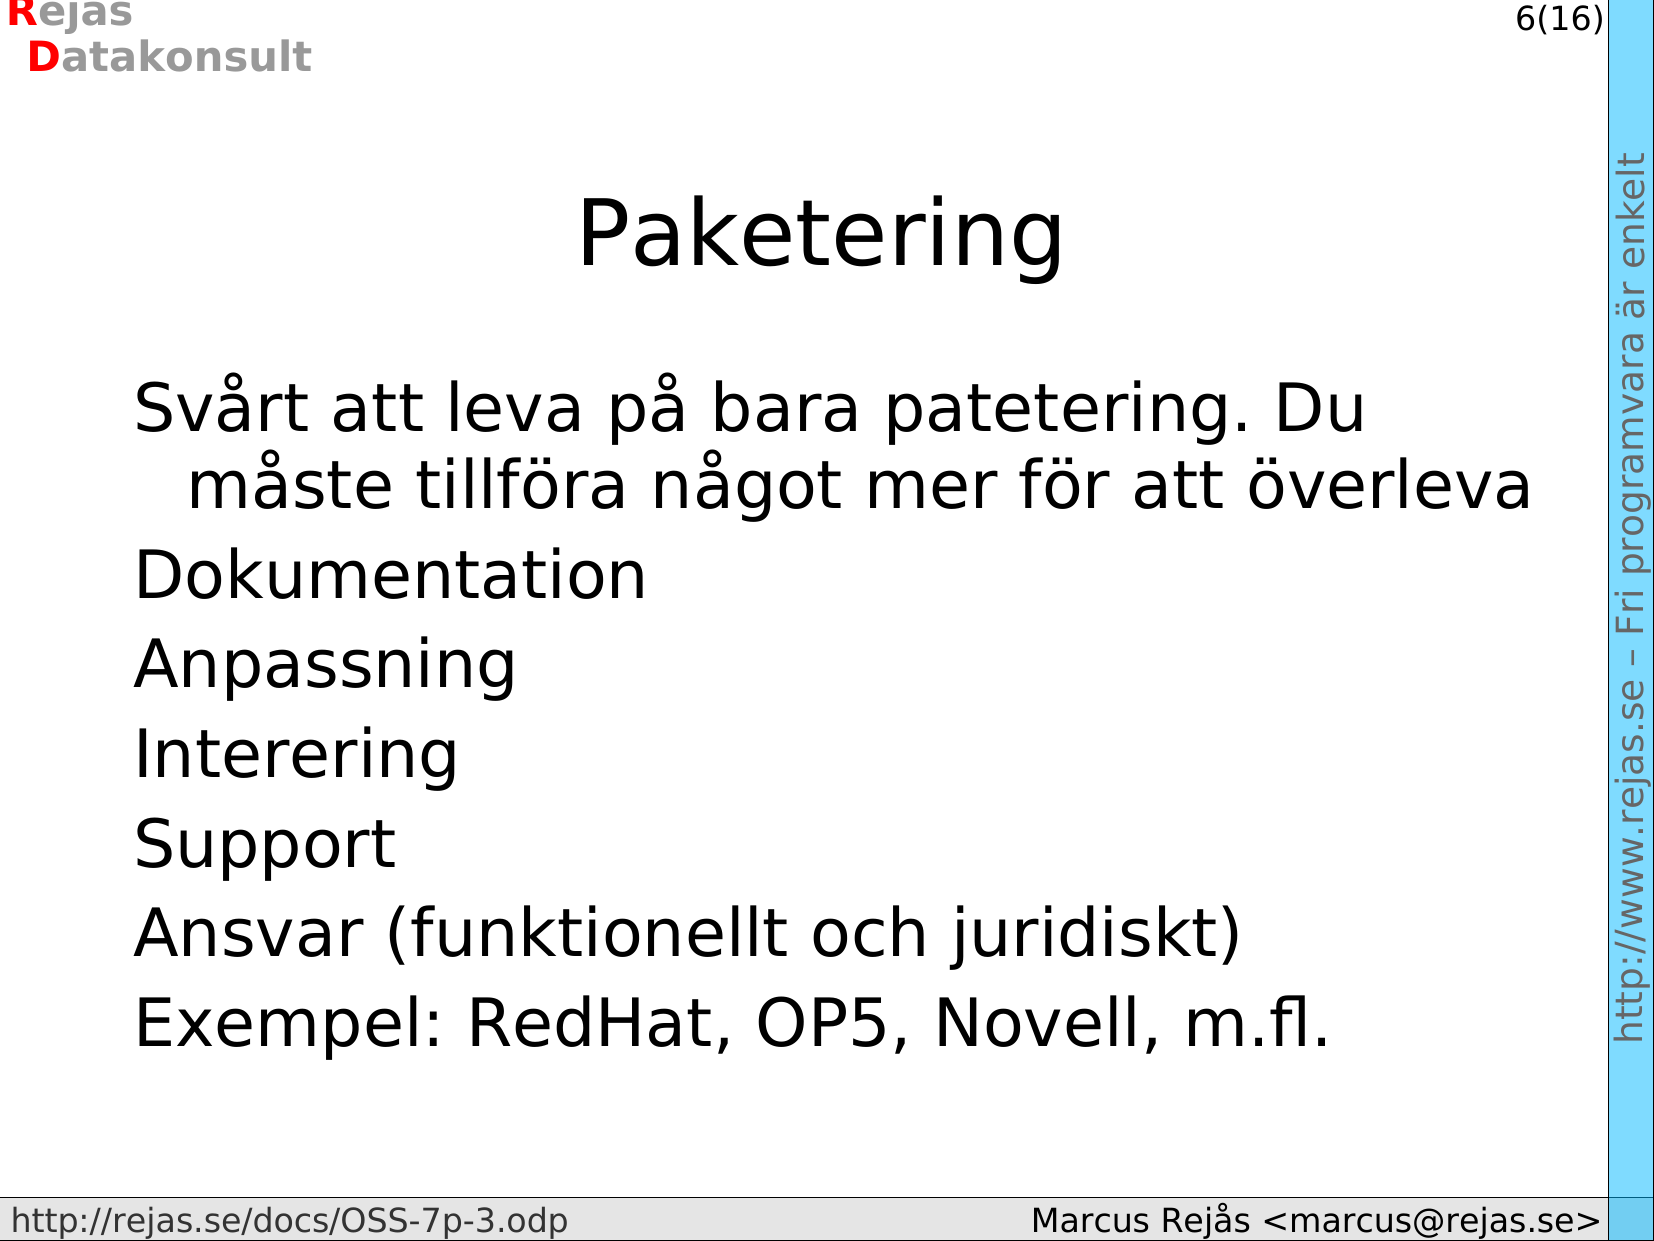

# Paketering
Svårt att leva på bara patetering. Du måste tillföra något mer för att överleva
Dokumentation
Anpassning
Interering
Support
Ansvar (funktionellt och juridiskt)
Exempel: RedHat, OP5, Novell, m.fl.